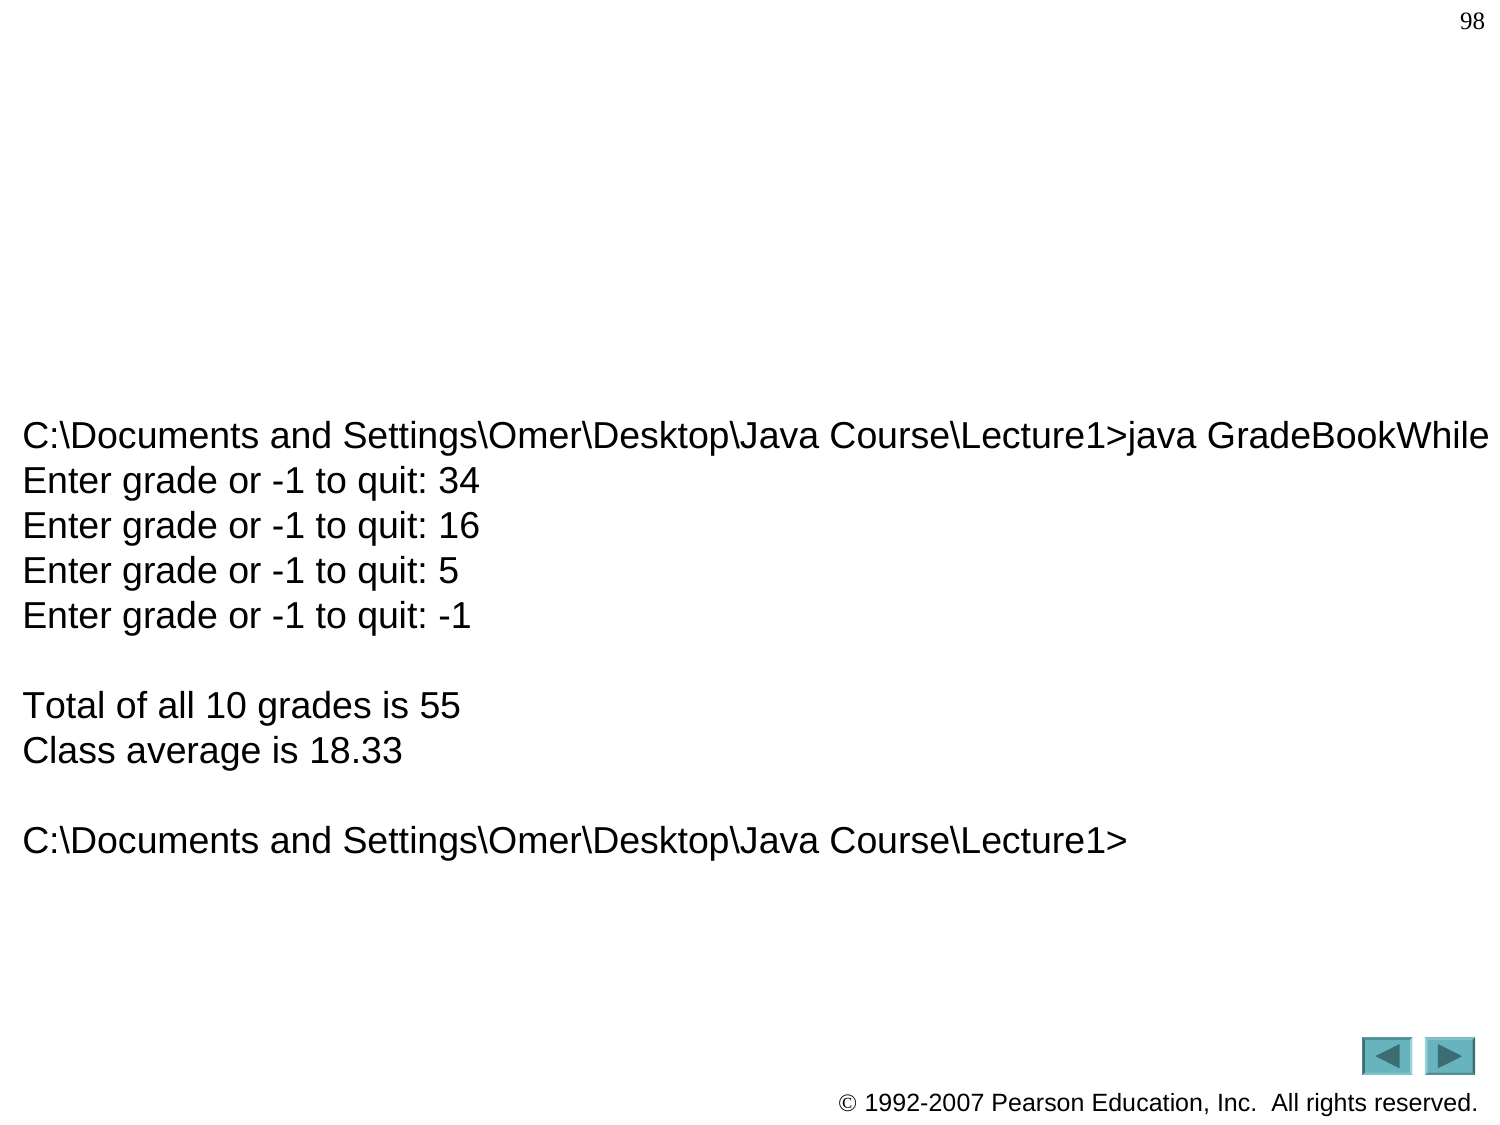

98
C:\Documents and Settings\Omer\Desktop\Java Course\Lecture1>java GradeBookWhile
Enter grade or -1 to quit: 34
Enter grade or -1 to quit: 16
Enter grade or -1 to quit: 5
Enter grade or -1 to quit: -1
Total of all 10 grades is 55
Class average is 18.33
C:\Documents and Settings\Omer\Desktop\Java Course\Lecture1>